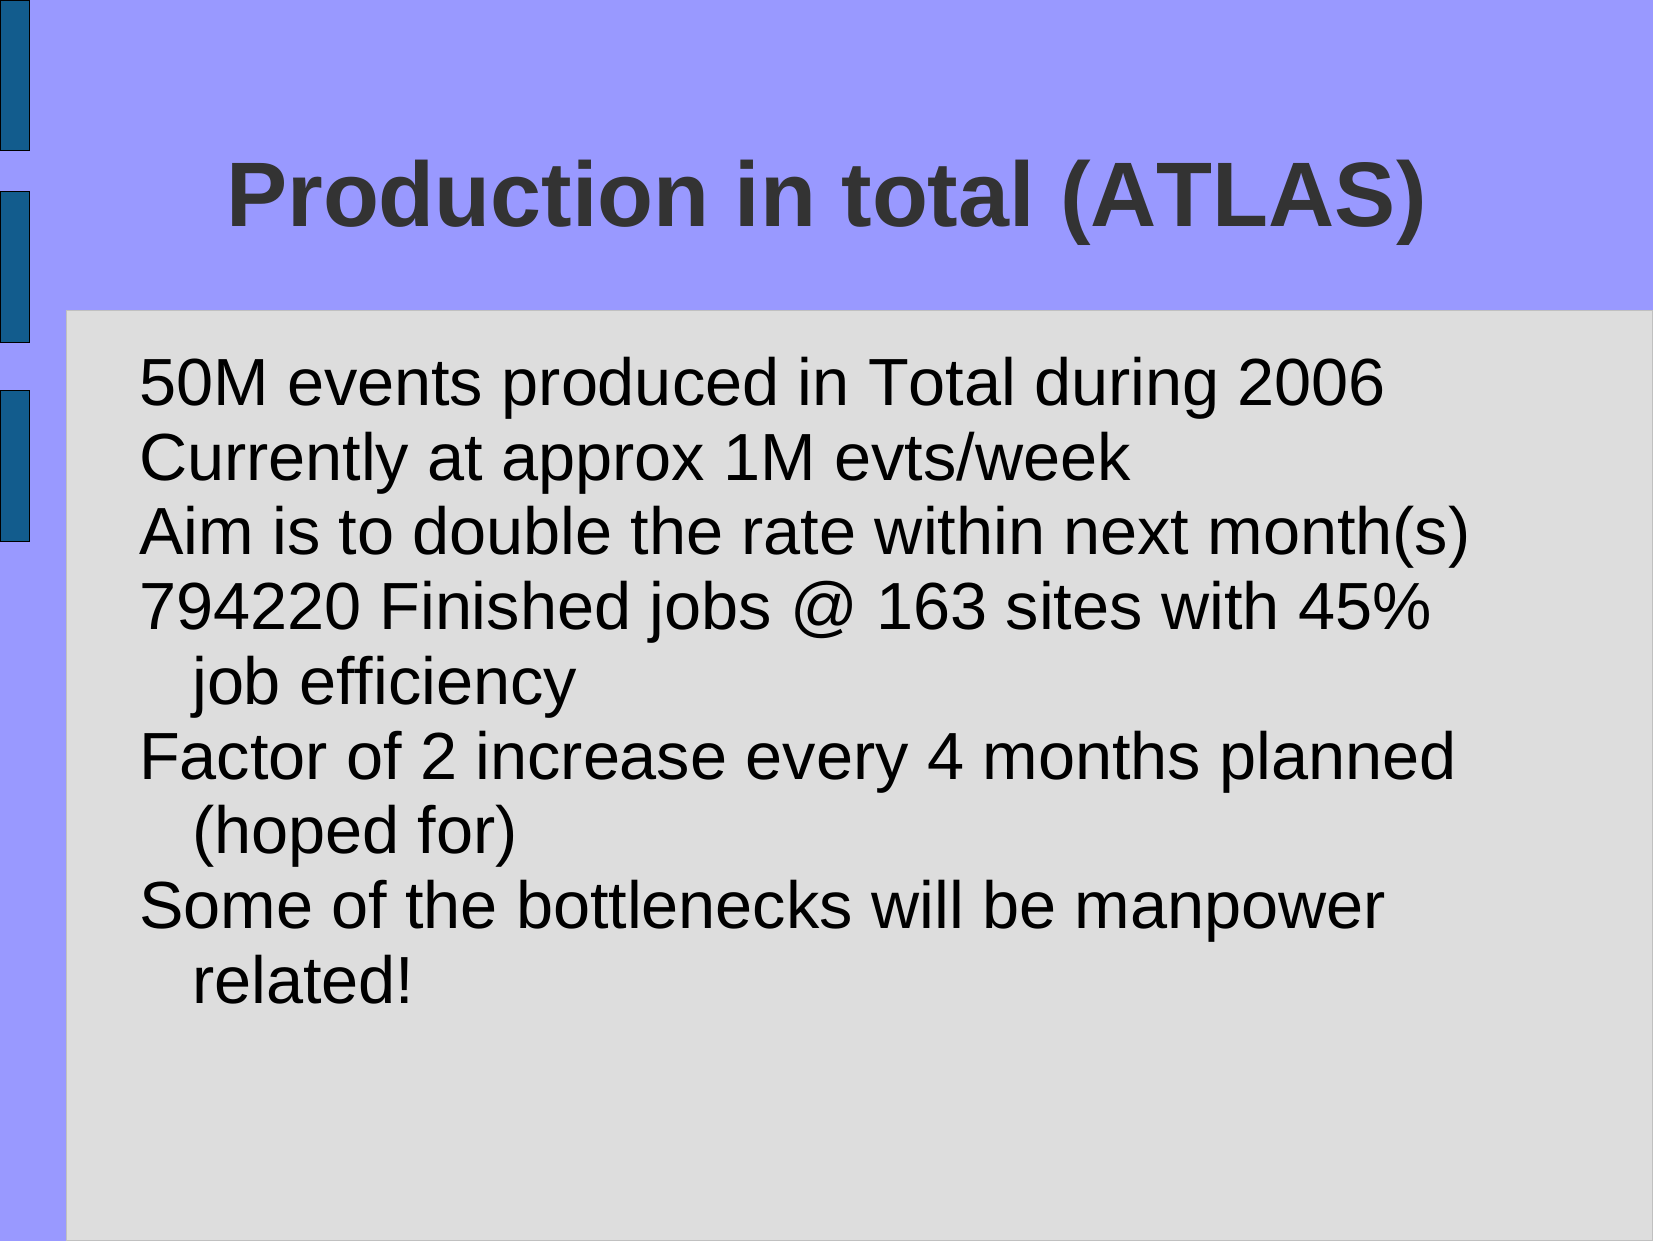

# Production in total (ATLAS)
50M events produced in Total during 2006
Currently at approx 1M evts/week
Aim is to double the rate within next month(s)
794220 Finished jobs @ 163 sites with 45% job efficiency
Factor of 2 increase every 4 months planned (hoped for)
Some of the bottlenecks will be manpower related!